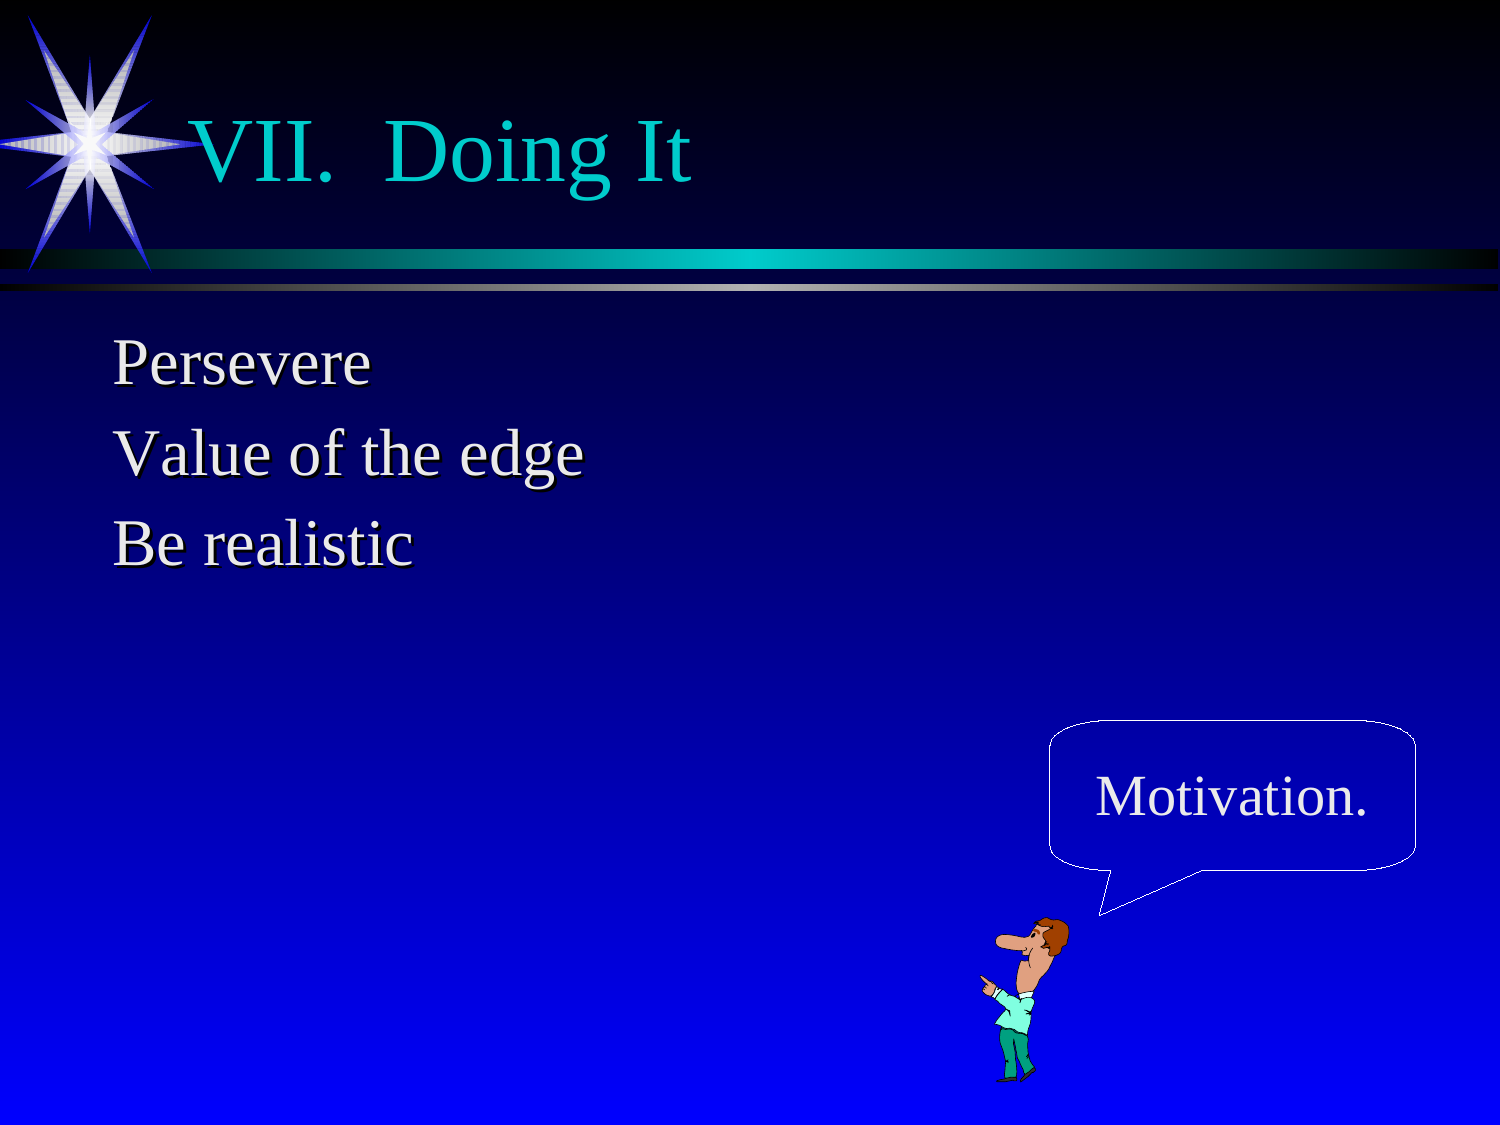

# VII. Doing It
Persevere
Value of the edge
Be realistic
Motivation.